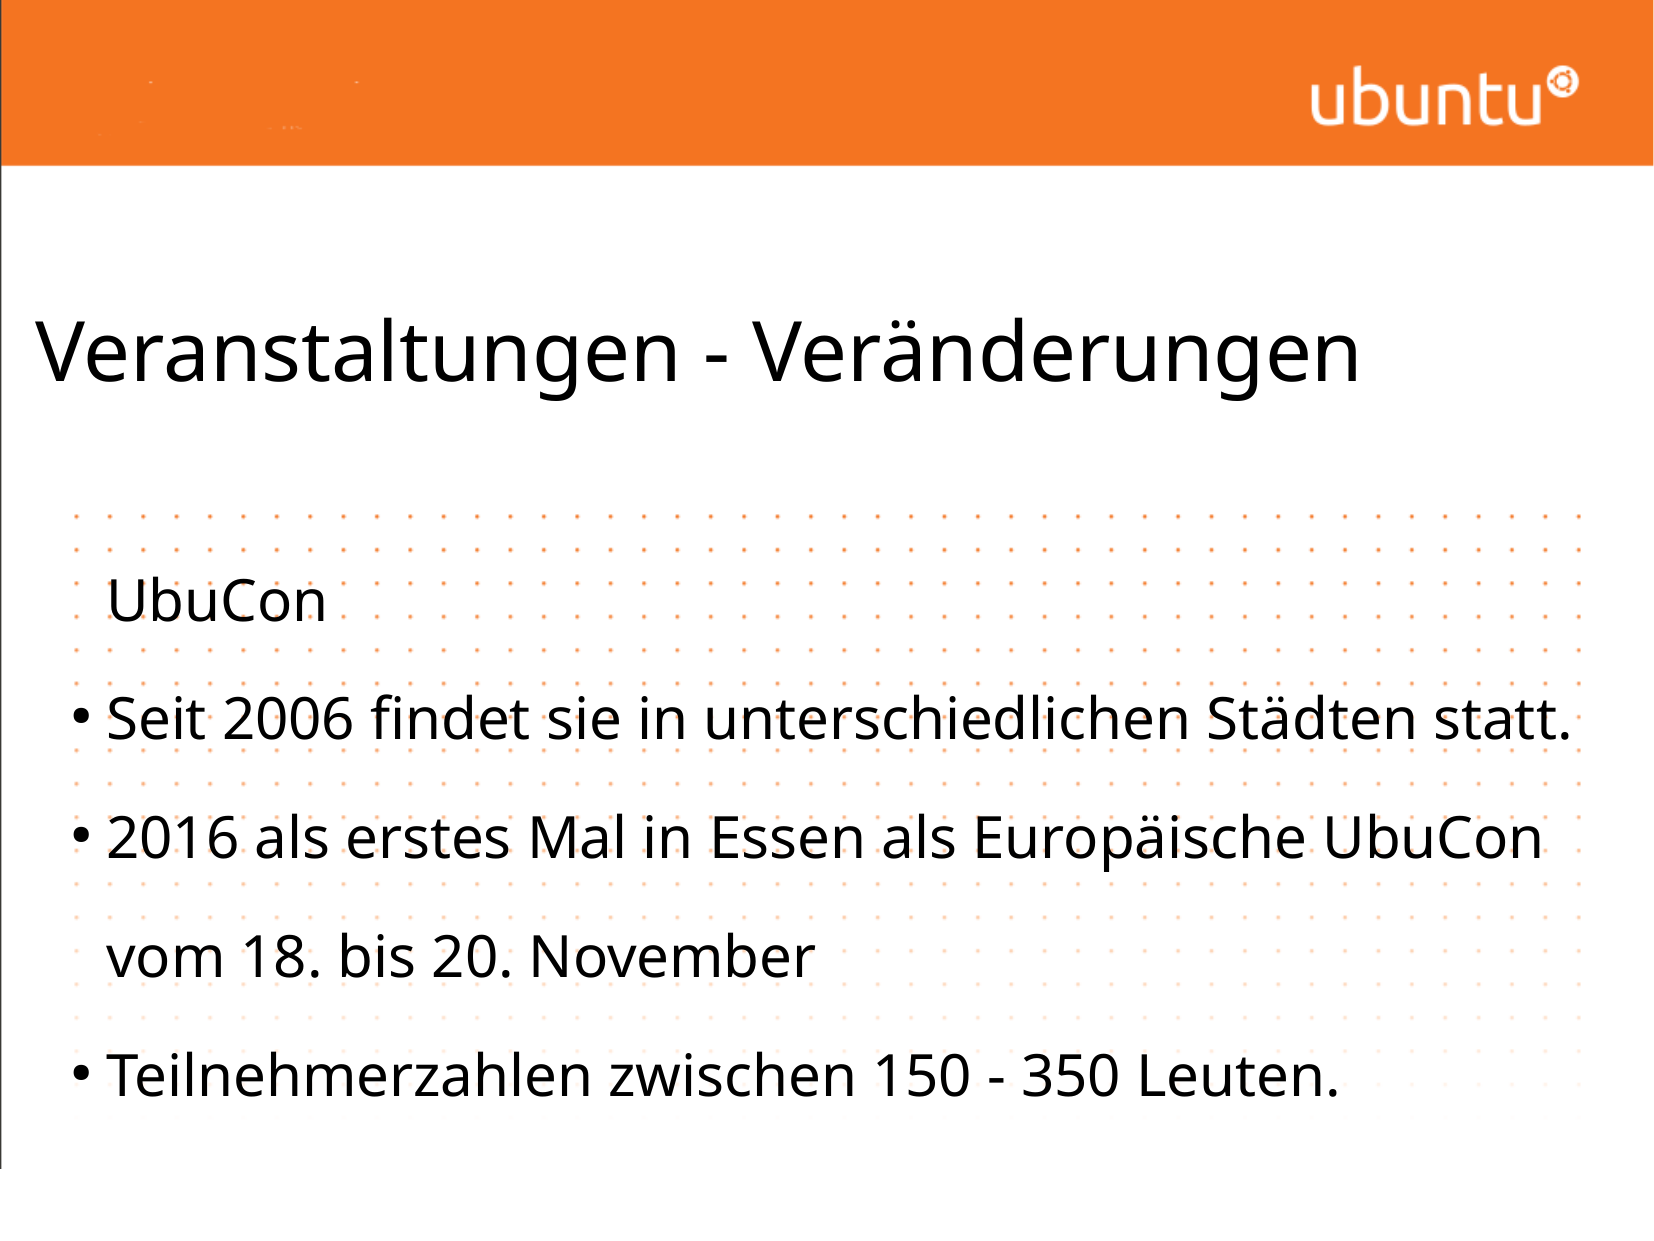

# Veranstaltungen - Veränderungen
UbuCon
Seit 2006 findet sie in unterschiedlichen Städten statt.
2016 als erstes Mal in Essen als Europäische UbuCon vom 18. bis 20. November
Teilnehmerzahlen zwischen 150 - 350 Leuten.